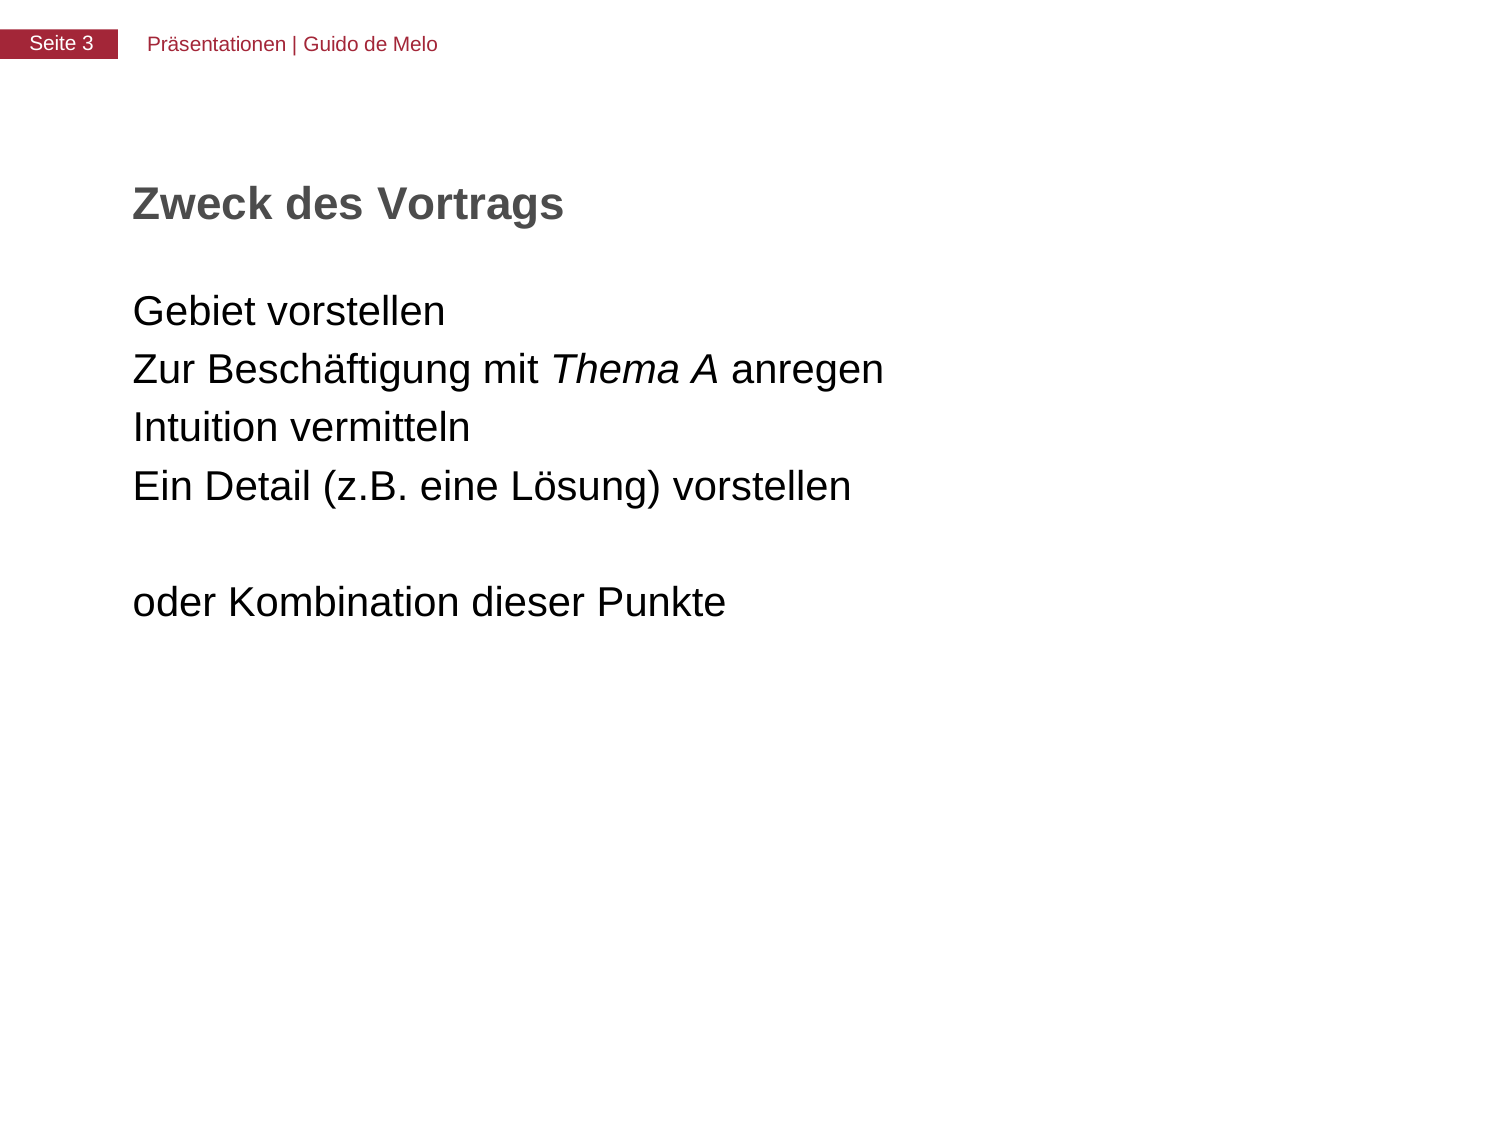

# Zweck des Vortrags
Gebiet vorstellen
Zur Beschäftigung mit Thema A anregen
Intuition vermitteln
Ein Detail (z.B. eine Lösung) vorstellen
oder Kombination dieser Punkte